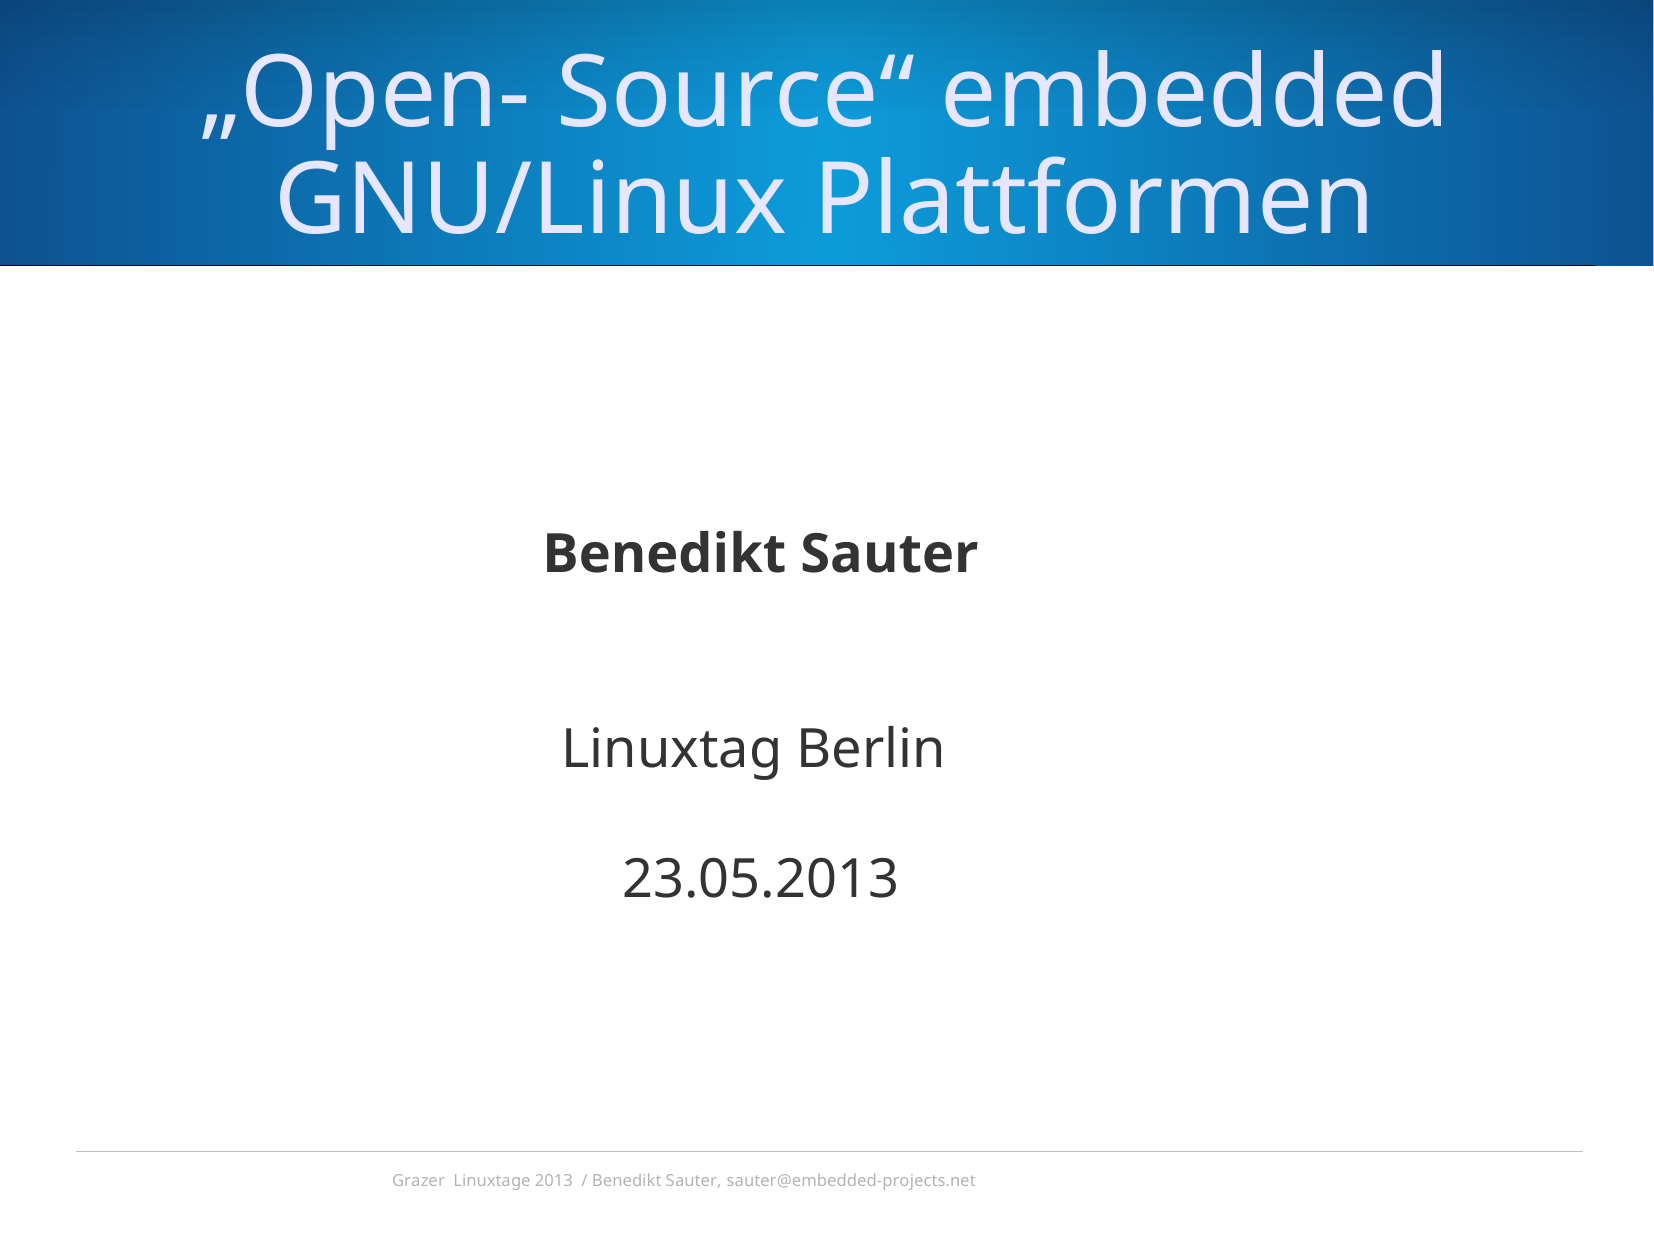

# „Open- Source“ embedded GNU/Linux Plattformen
Benedikt Sauter
Linuxtag Berlin
23.05.2013